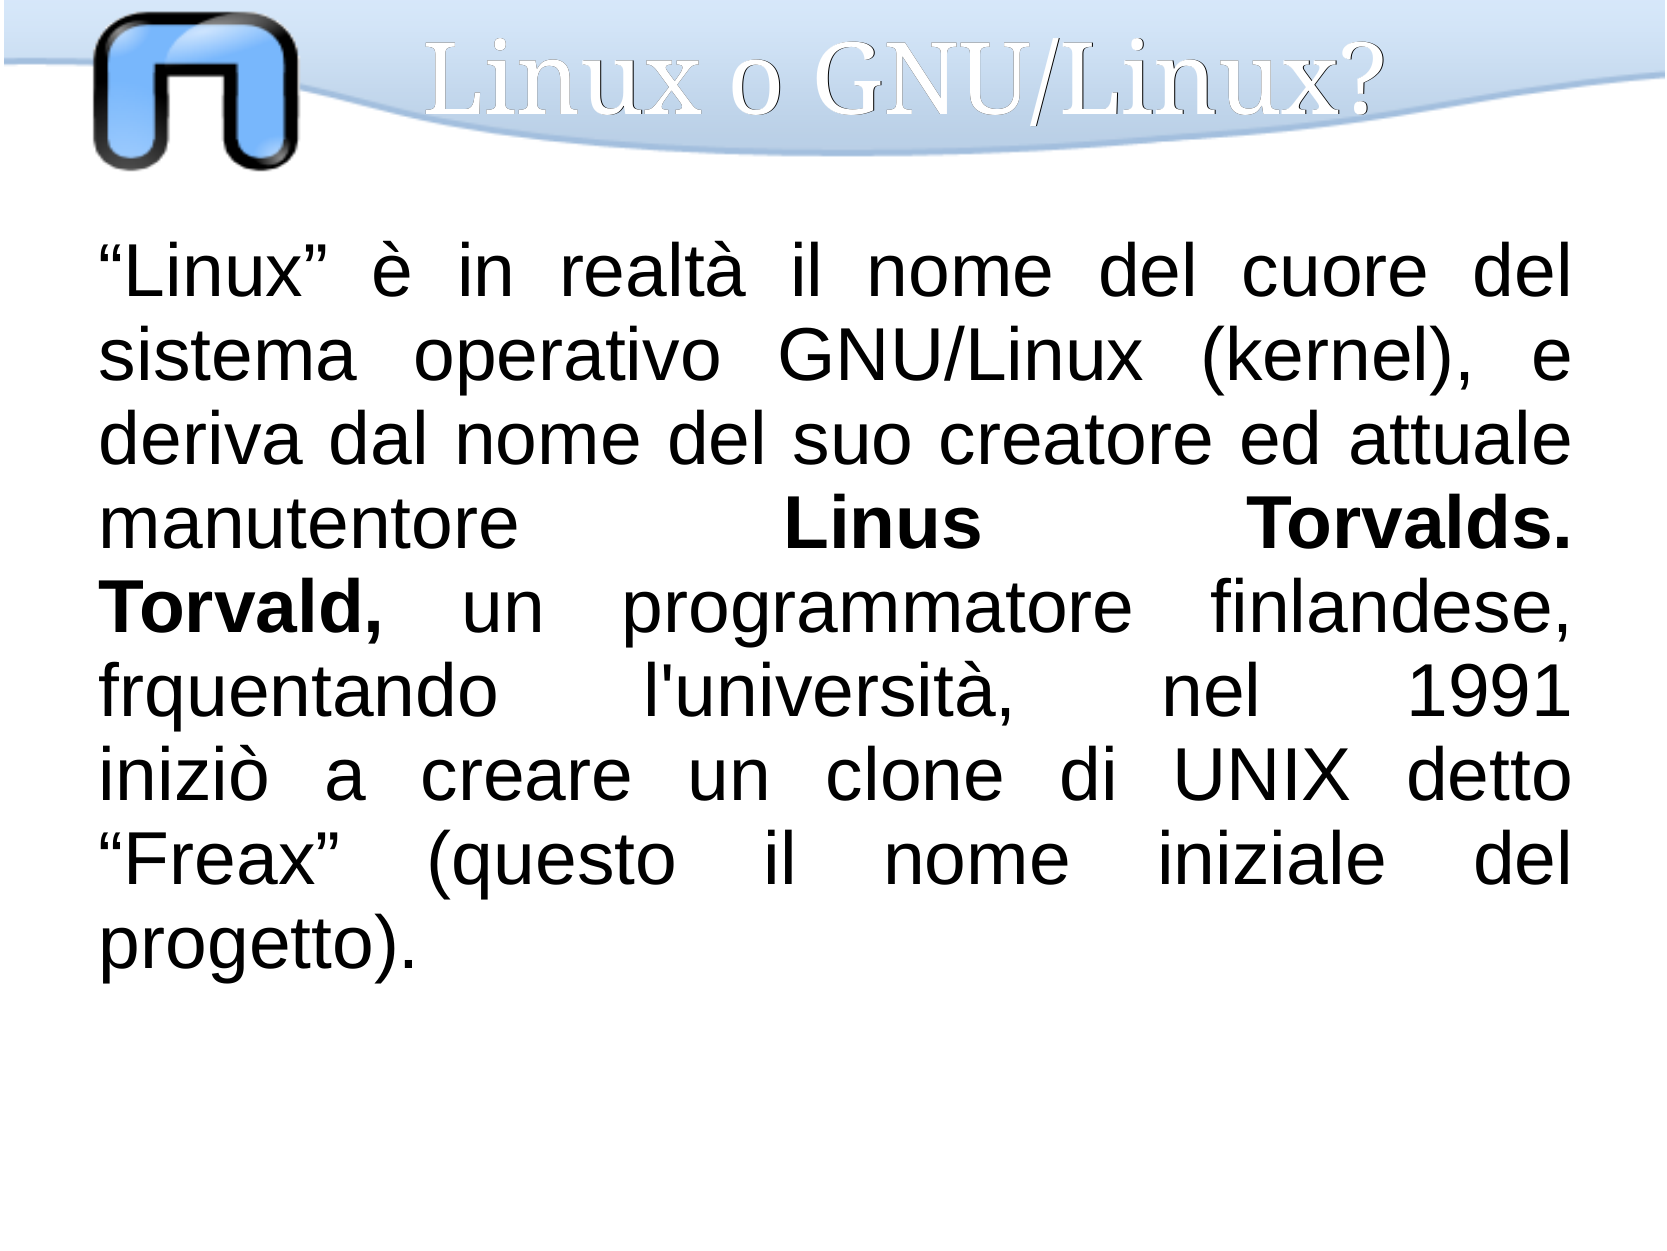

Linux o GNU/Linux?
# “Linux” è in realtà il nome del cuore del sistema operativo GNU/Linux (kernel), e deriva dal nome del suo creatore ed attuale manutentore Linus Torvalds. Torvald, un programmatore finlandese, frquentando l'università, nel 1991 iniziò a creare un clone di UNIX detto “Freax” (questo il nome iniziale del progetto).